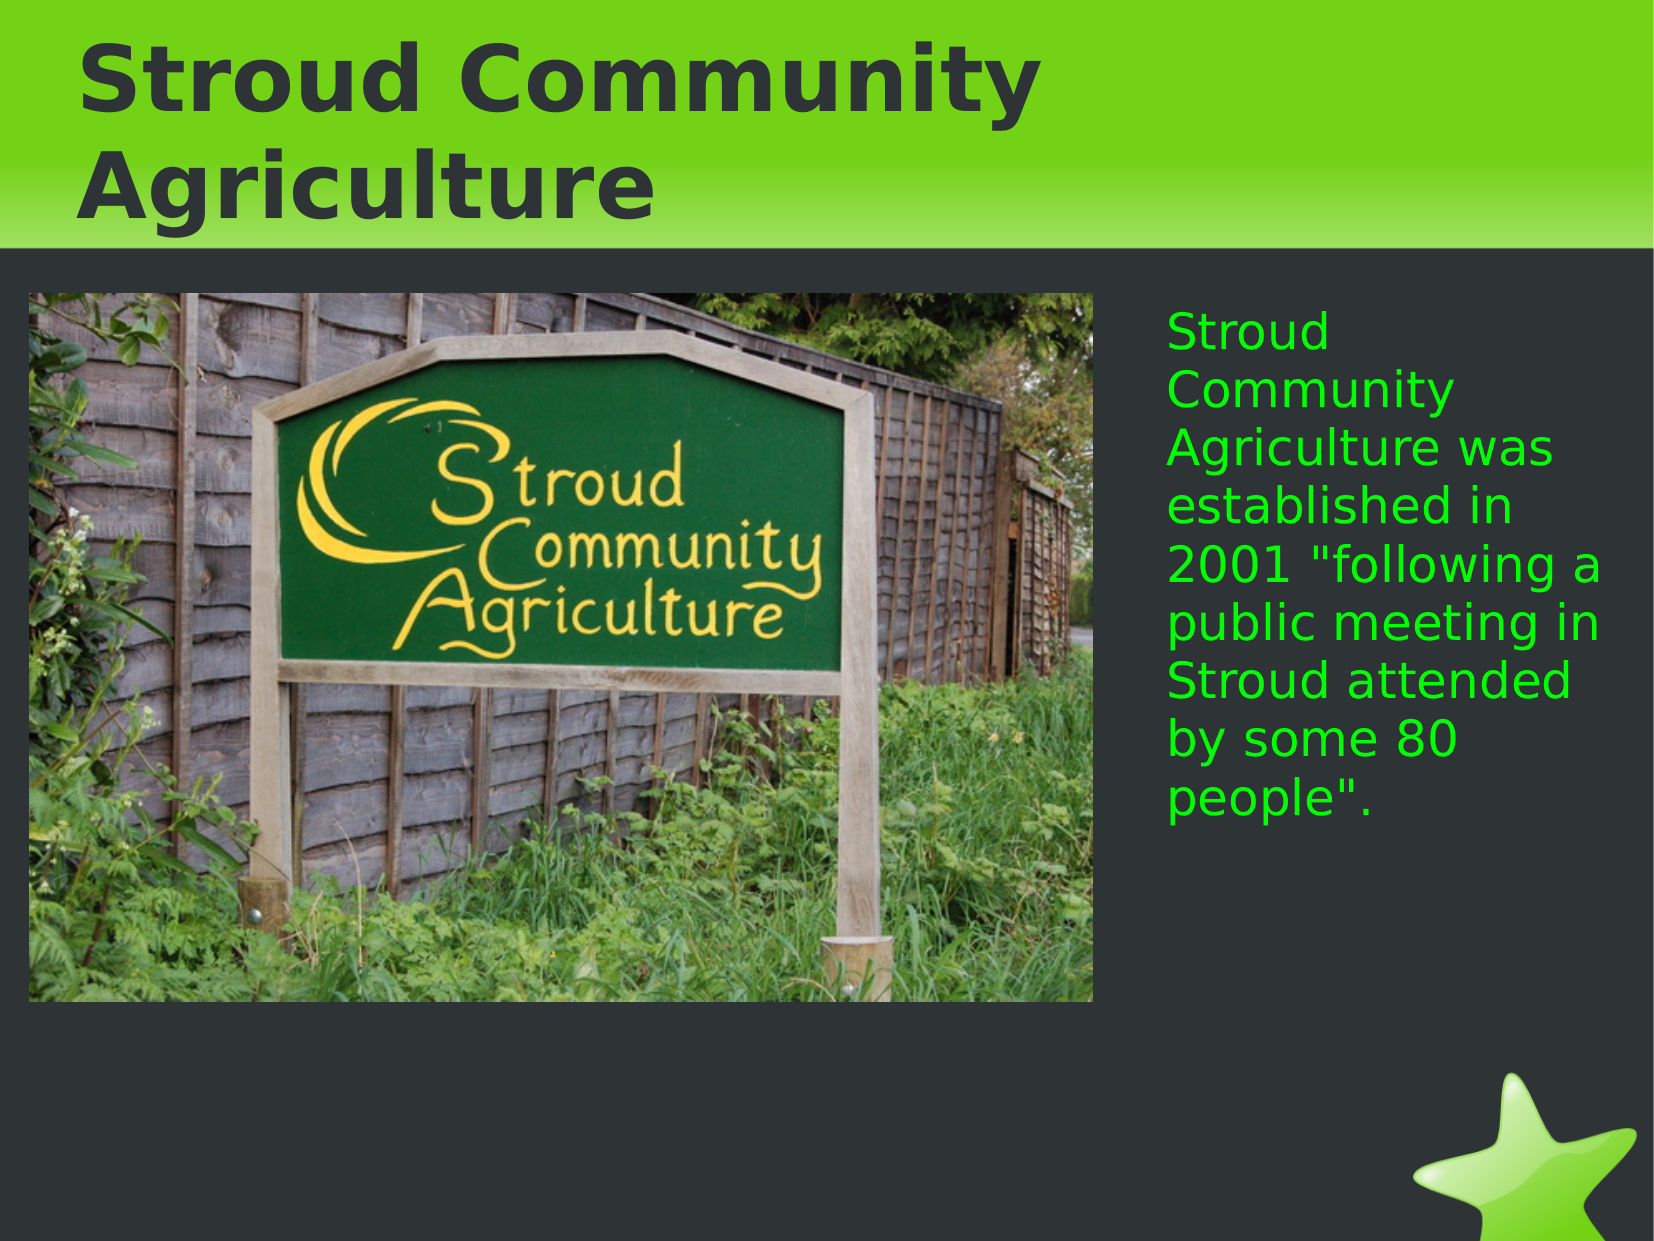

# Stroud Community Agriculture
Stroud Community Agriculture was established in 2001 "following a public meeting in Stroud attended by some 80 people".